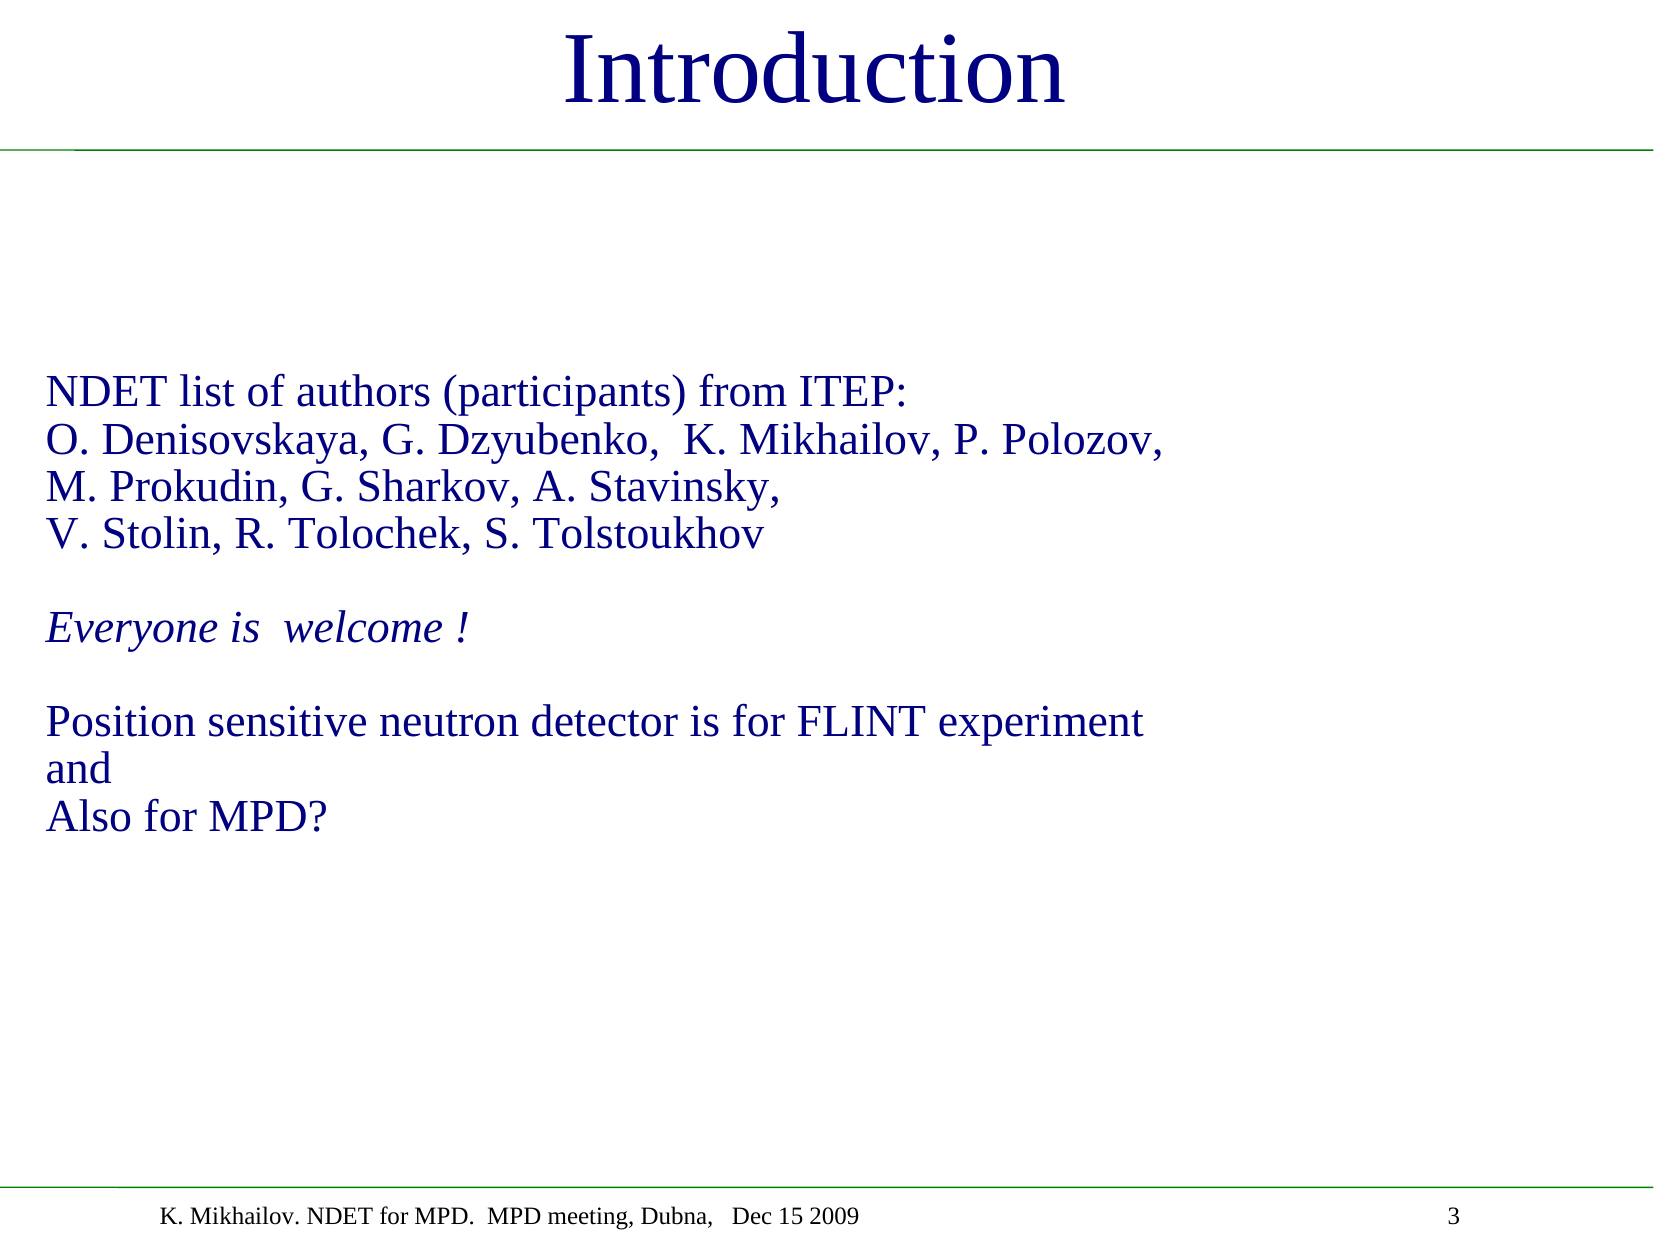

# Introduction
NDET list of authors (participants) from ITEP:
O. Denisovskaya, G. Dzyubenko, K. Mikhailov, P. Polozov,
M. Prokudin, G. Sharkov, A. Stavinsky,
V. Stolin, R. Tolochek, S. Tolstoukhov
Everyone is welcome !
Position sensitive neutron detector is for FLINT experiment
and
Also for MPD?
K. Mikhailov. NDET for MPD. MPD meeting, Dubna, Dec 15 2009